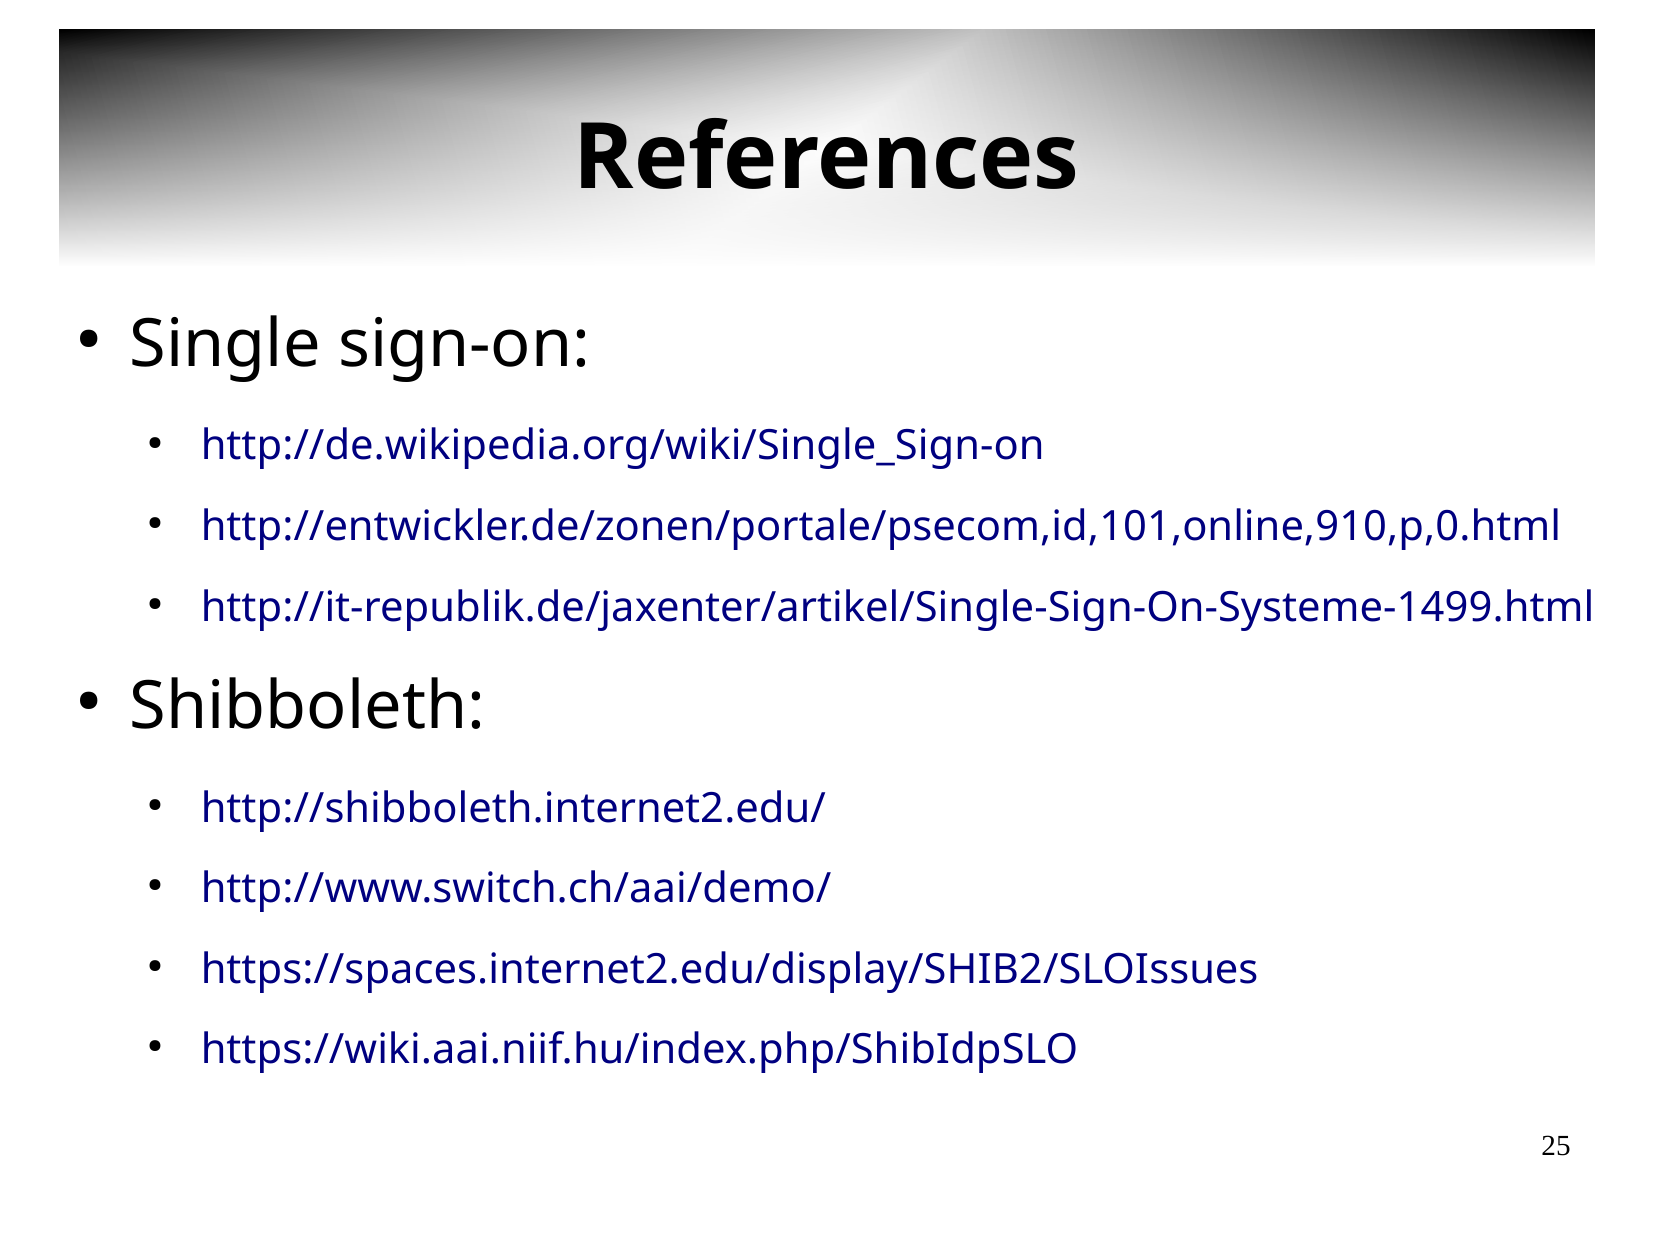

# References
Single sign-on:
http://de.wikipedia.org/wiki/Single_Sign-on
http://entwickler.de/zonen/portale/psecom,id,101,online,910,p,0.html
http://it-republik.de/jaxenter/artikel/Single-Sign-On-Systeme-1499.html
Shibboleth:
http://shibboleth.internet2.edu/
http://www.switch.ch/aai/demo/
https://spaces.internet2.edu/display/SHIB2/SLOIssues
https://wiki.aai.niif.hu/index.php/ShibIdpSLO
25